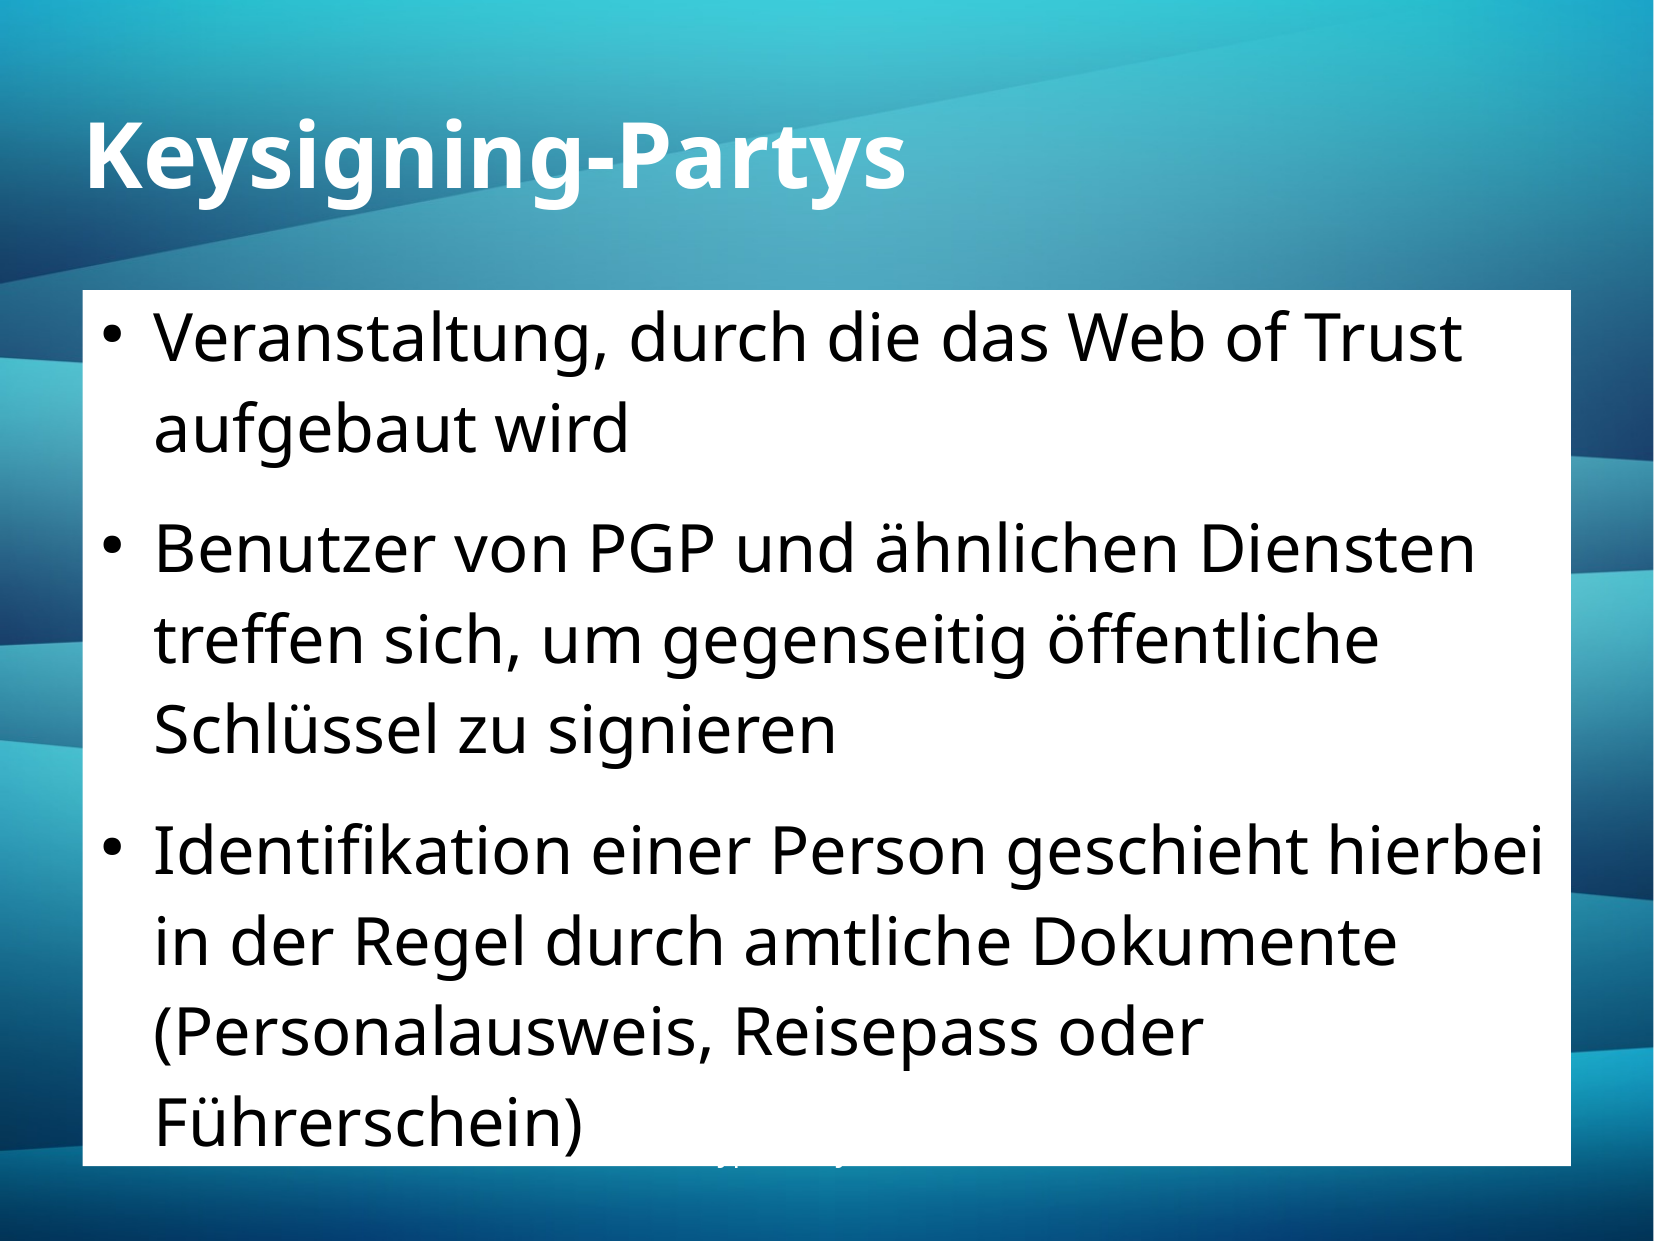

# Keysigning-Partys
Veranstaltung, durch die das Web of Trust aufgebaut wird
Benutzer von PGP und ähnlichen Diensten treffen sich, um gegenseitig öffentliche Schlüssel zu signieren
Identifikation einer Person geschieht hierbei in der Regel durch amtliche Dokumente (Personalausweis, Reisepass oder Führerschein)
23.11.2013
CryptoParty, Kollnau
28